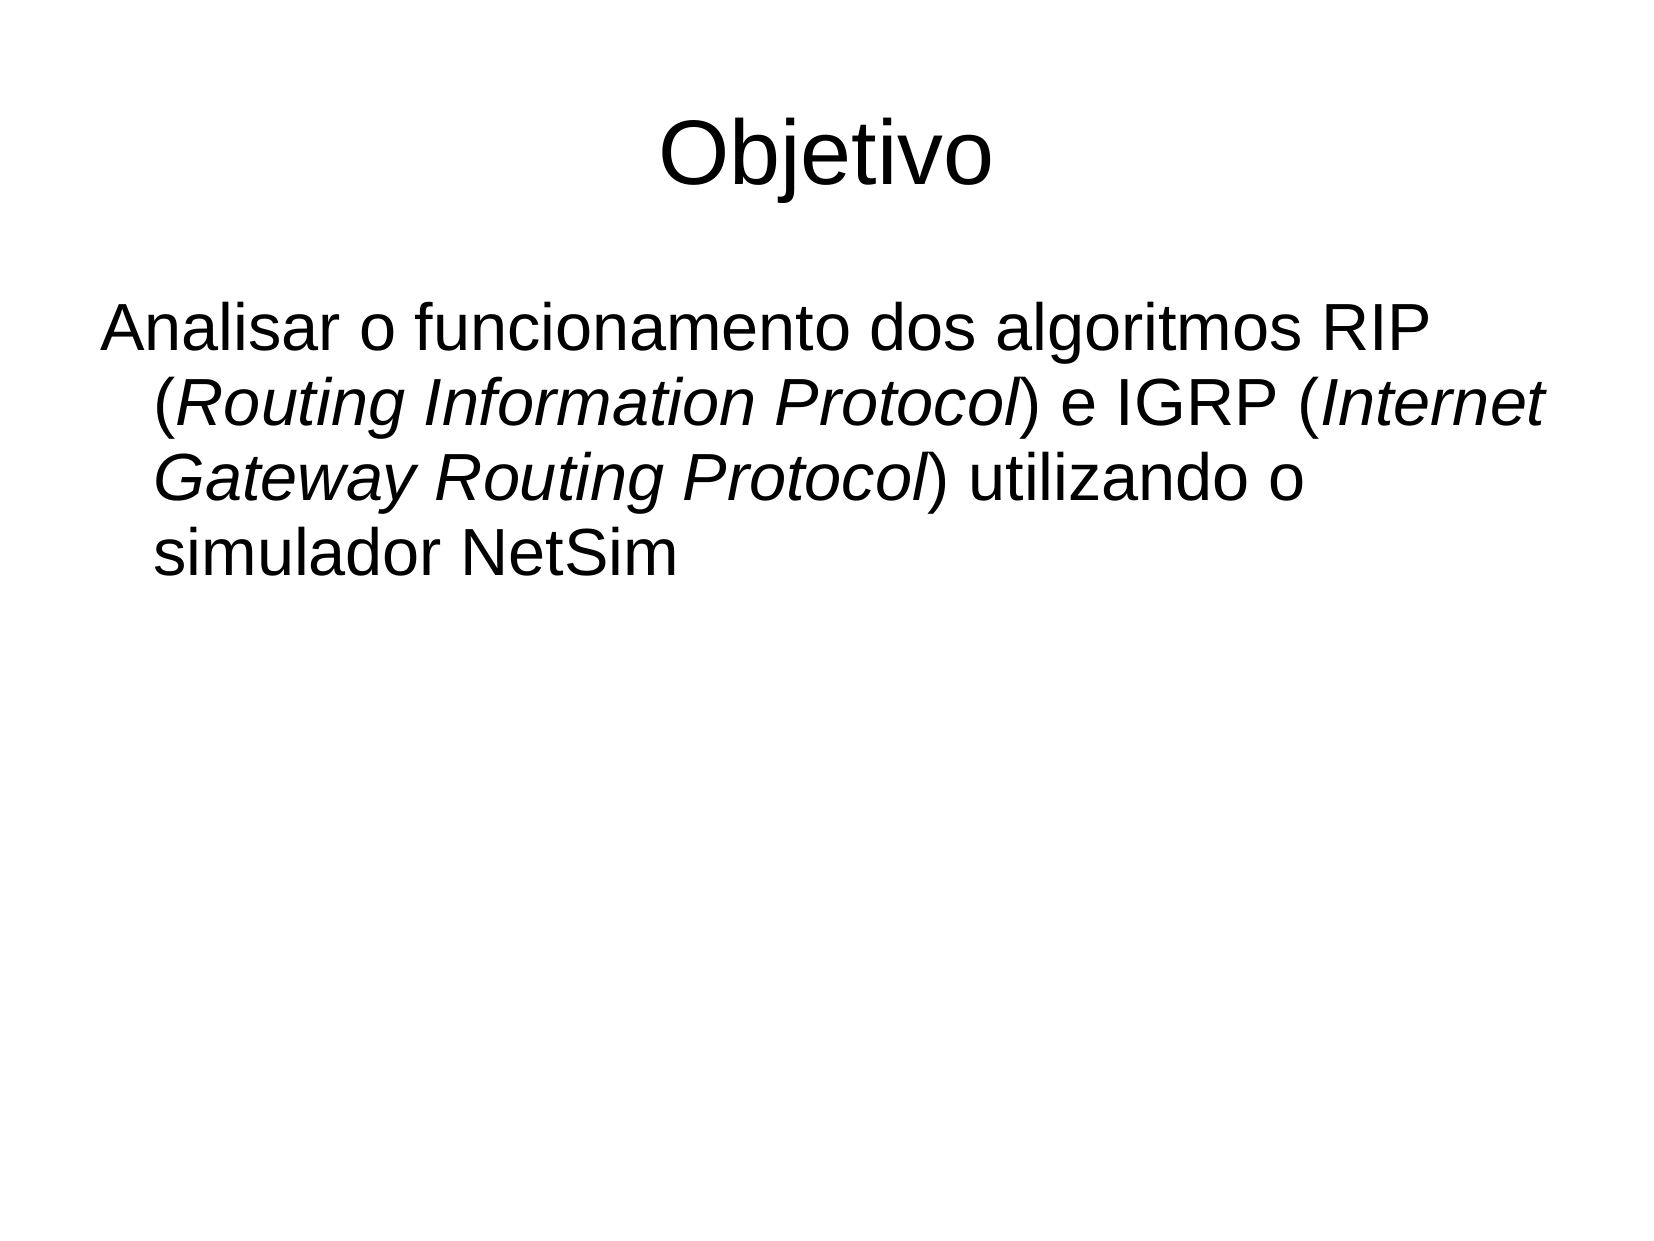

# Objetivo
Analisar o funcionamento dos algoritmos RIP (Routing Information Protocol) e IGRP (Internet Gateway Routing Protocol) utilizando o simulador NetSim